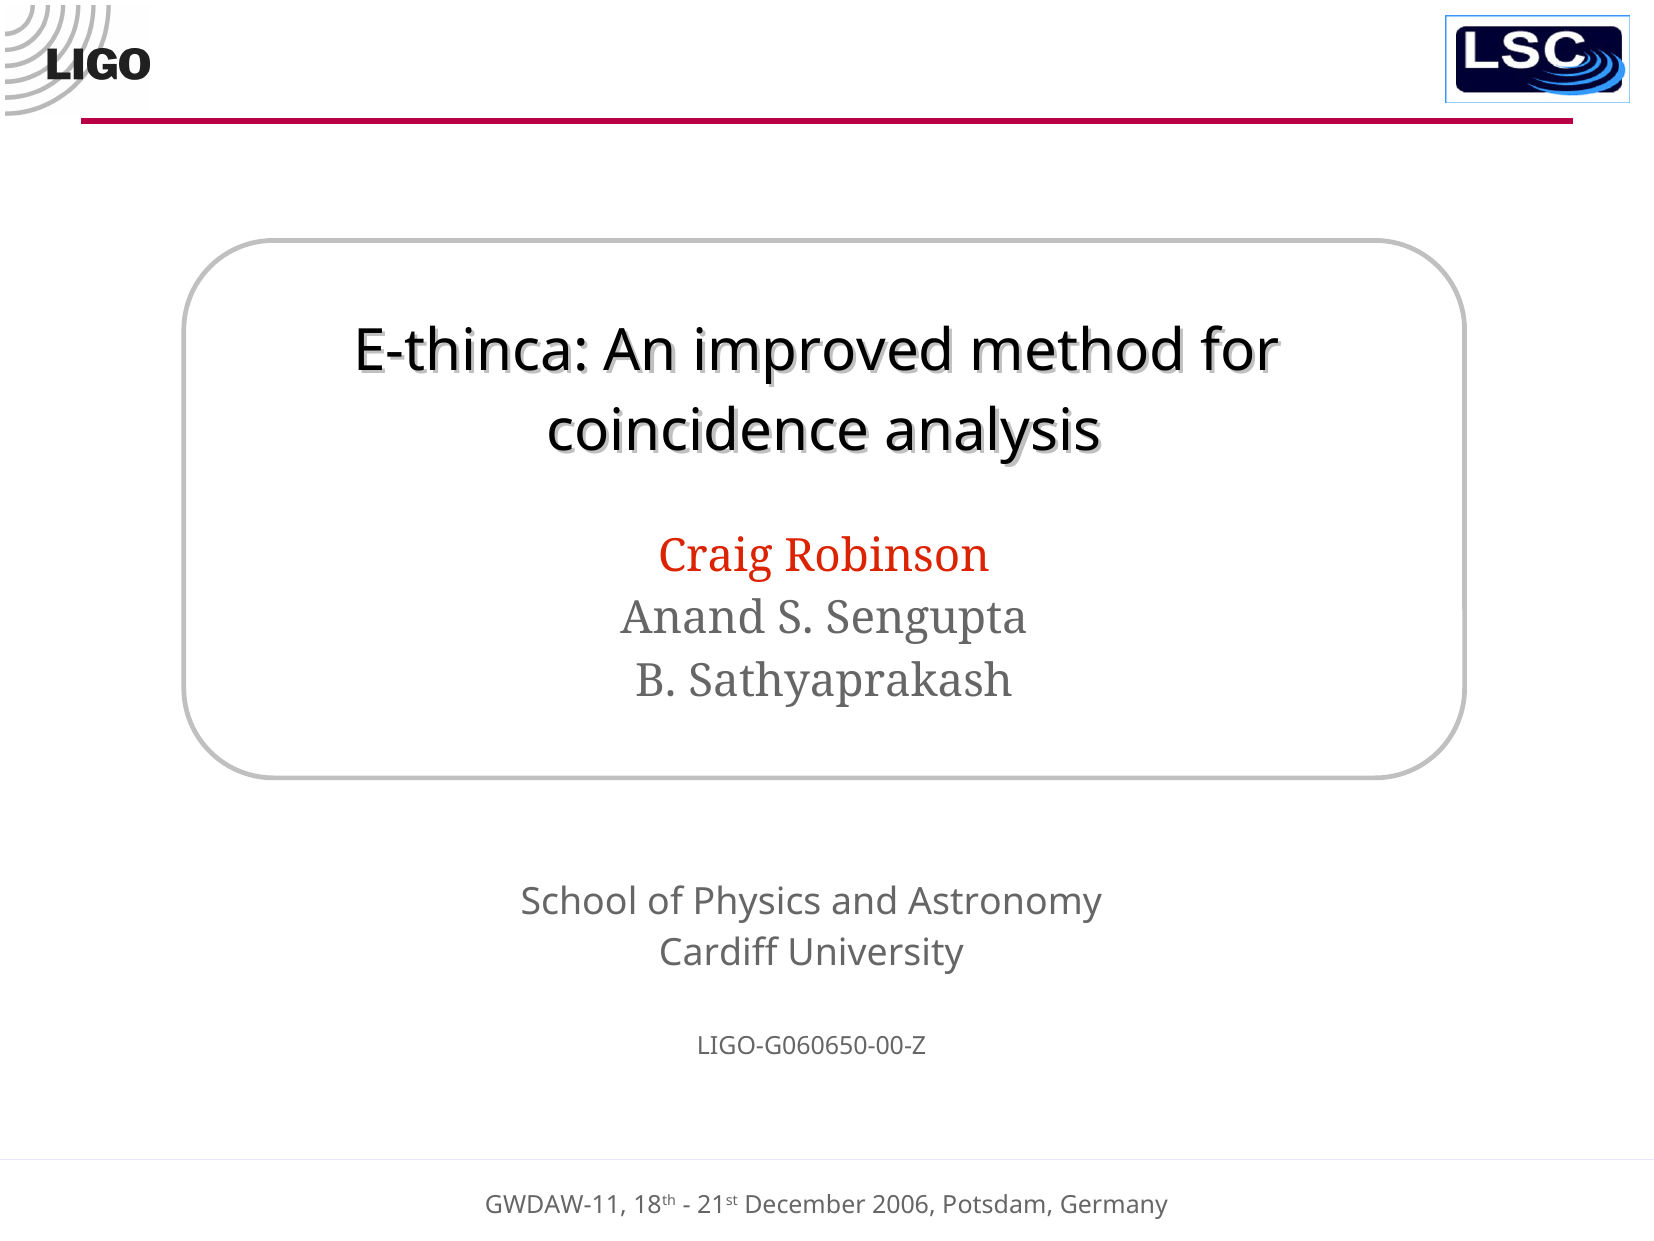

#
E-thinca: An improved method for
coincidence analysis
Craig Robinson
Anand S. Sengupta
B. Sathyaprakash
School of Physics and Astronomy
Cardiff University
LIGO-G060650-00-Z